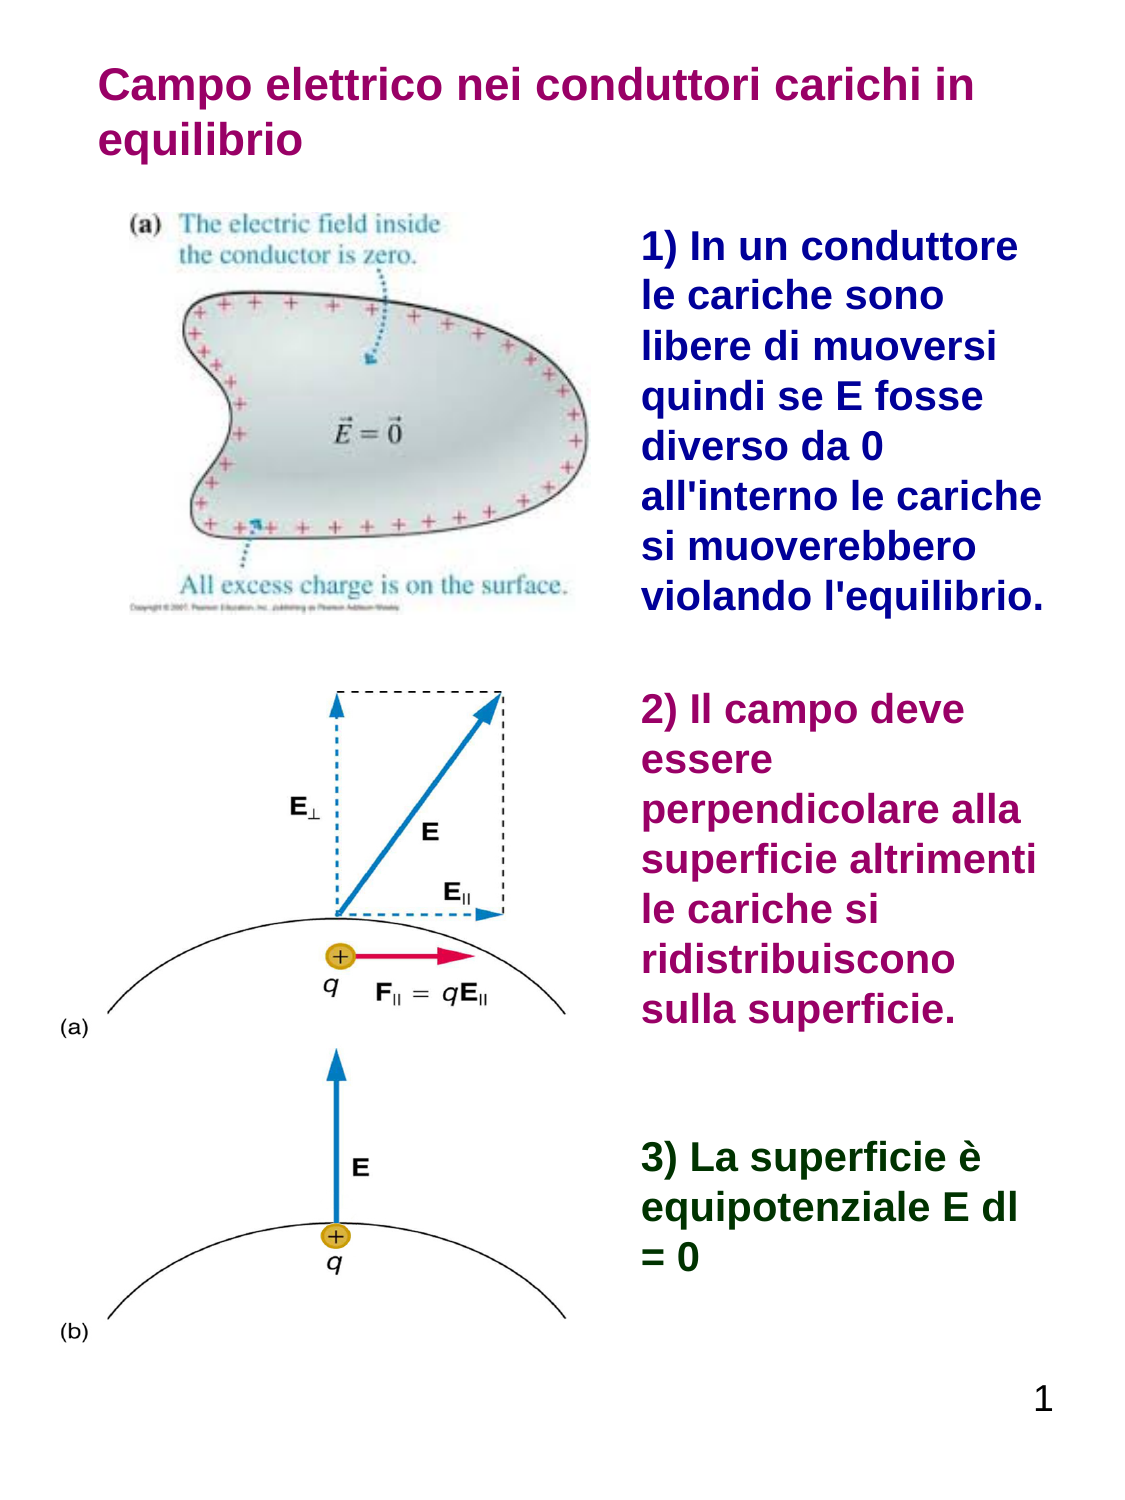

Campo elettrico nei conduttori carichi in equilibrio
1) In un conduttore le cariche sono libere di muoversi quindi se E fosse diverso da 0 all'interno le cariche si muoverebbero violando l'equilibrio.
2) Il campo deve essere perpendicolare alla superficie altrimenti le cariche si ridistribuiscono sulla superficie.
3) La superficie è equipotenziale E dl = 0
P13 Elettrostatica 2
1